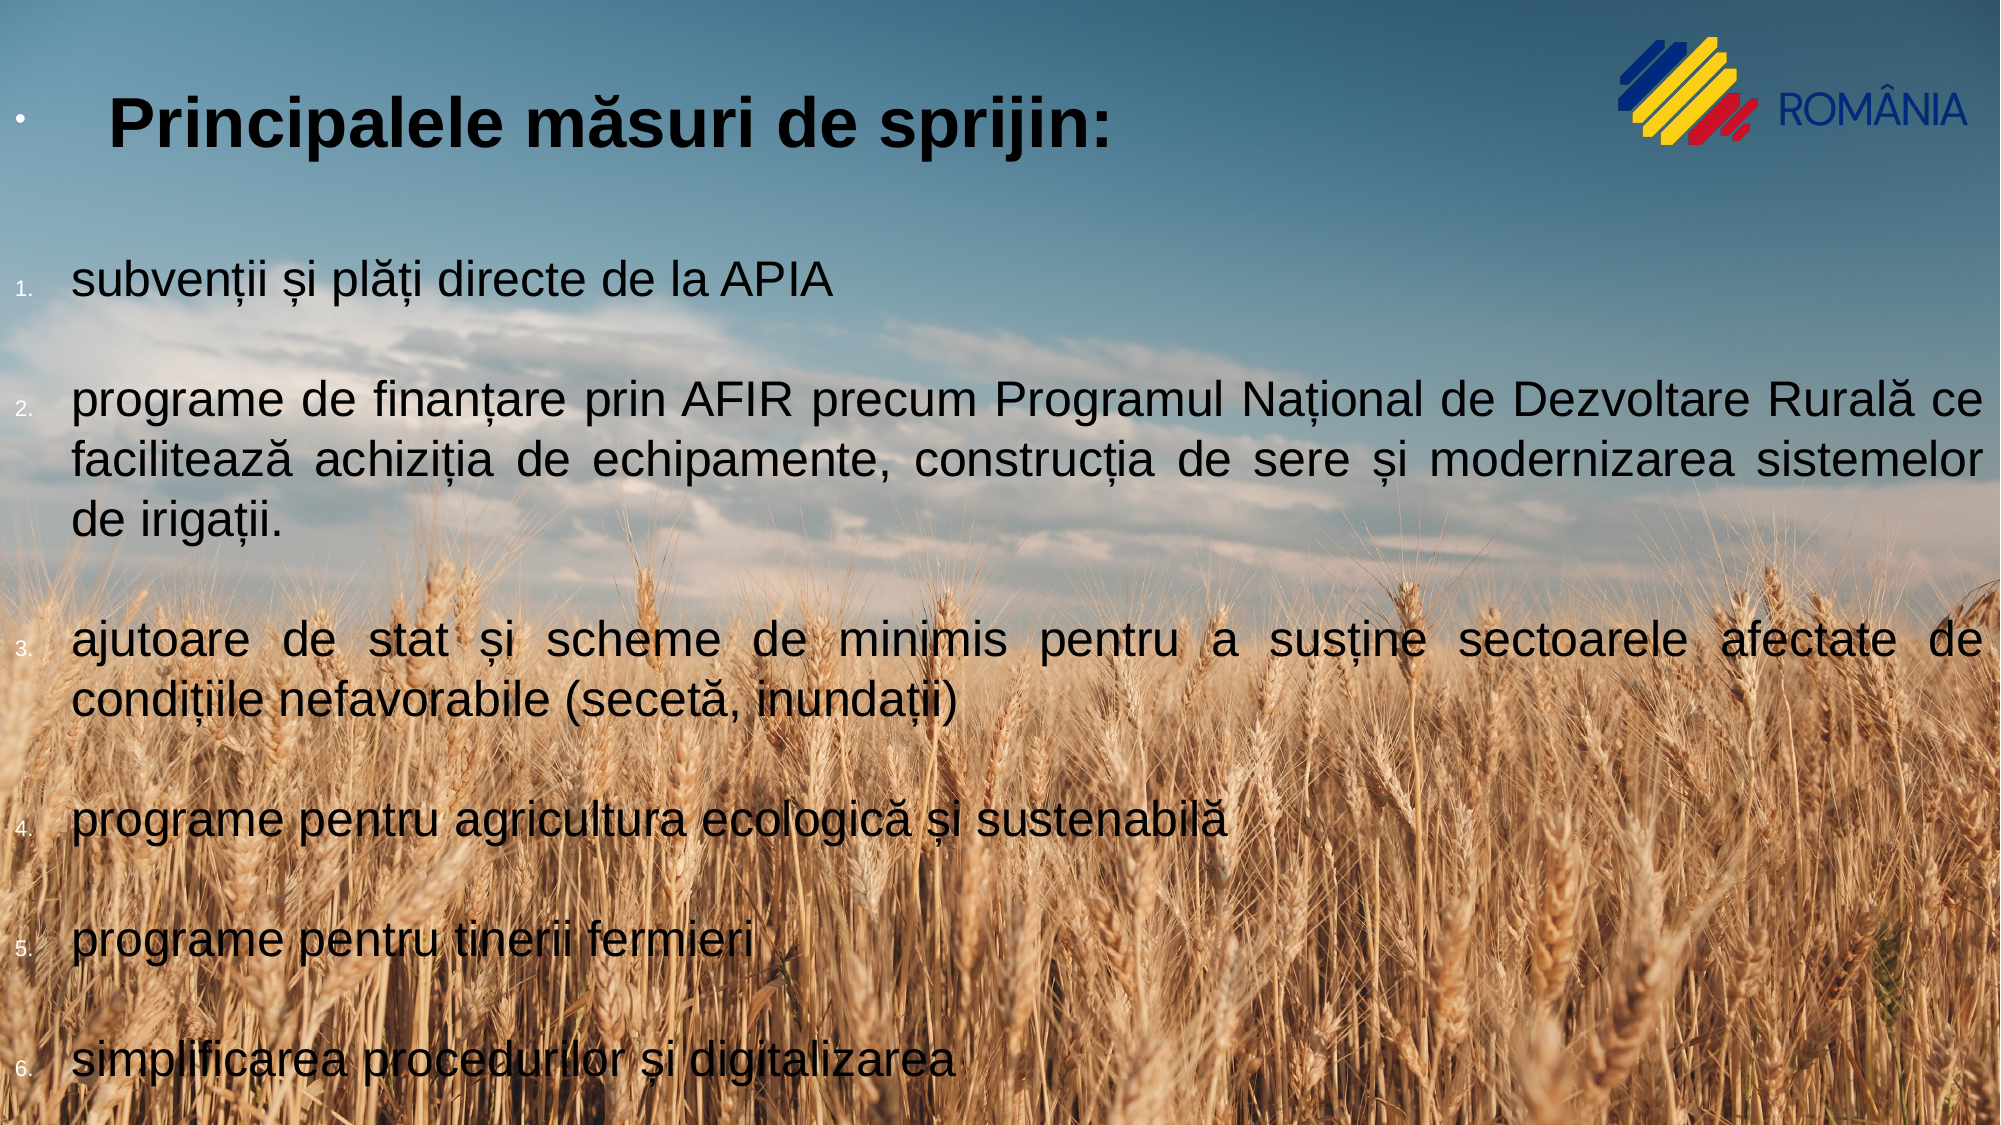

Principalele măsuri de sprijin:
subvenții și plăți directe de la APIA
programe de finanțare prin AFIR precum Programul Național de Dezvoltare Rurală ce facilitează achiziția de echipamente, construcția de sere și modernizarea sistemelor de irigații.
ajutoare de stat și scheme de minimis pentru a susține sectoarele afectate de condițiile nefavorabile (secetă, inundații)
programe pentru agricultura ecologică și sustenabilă
programe pentru tinerii fermieri
simplificarea procedurilor și digitalizarea